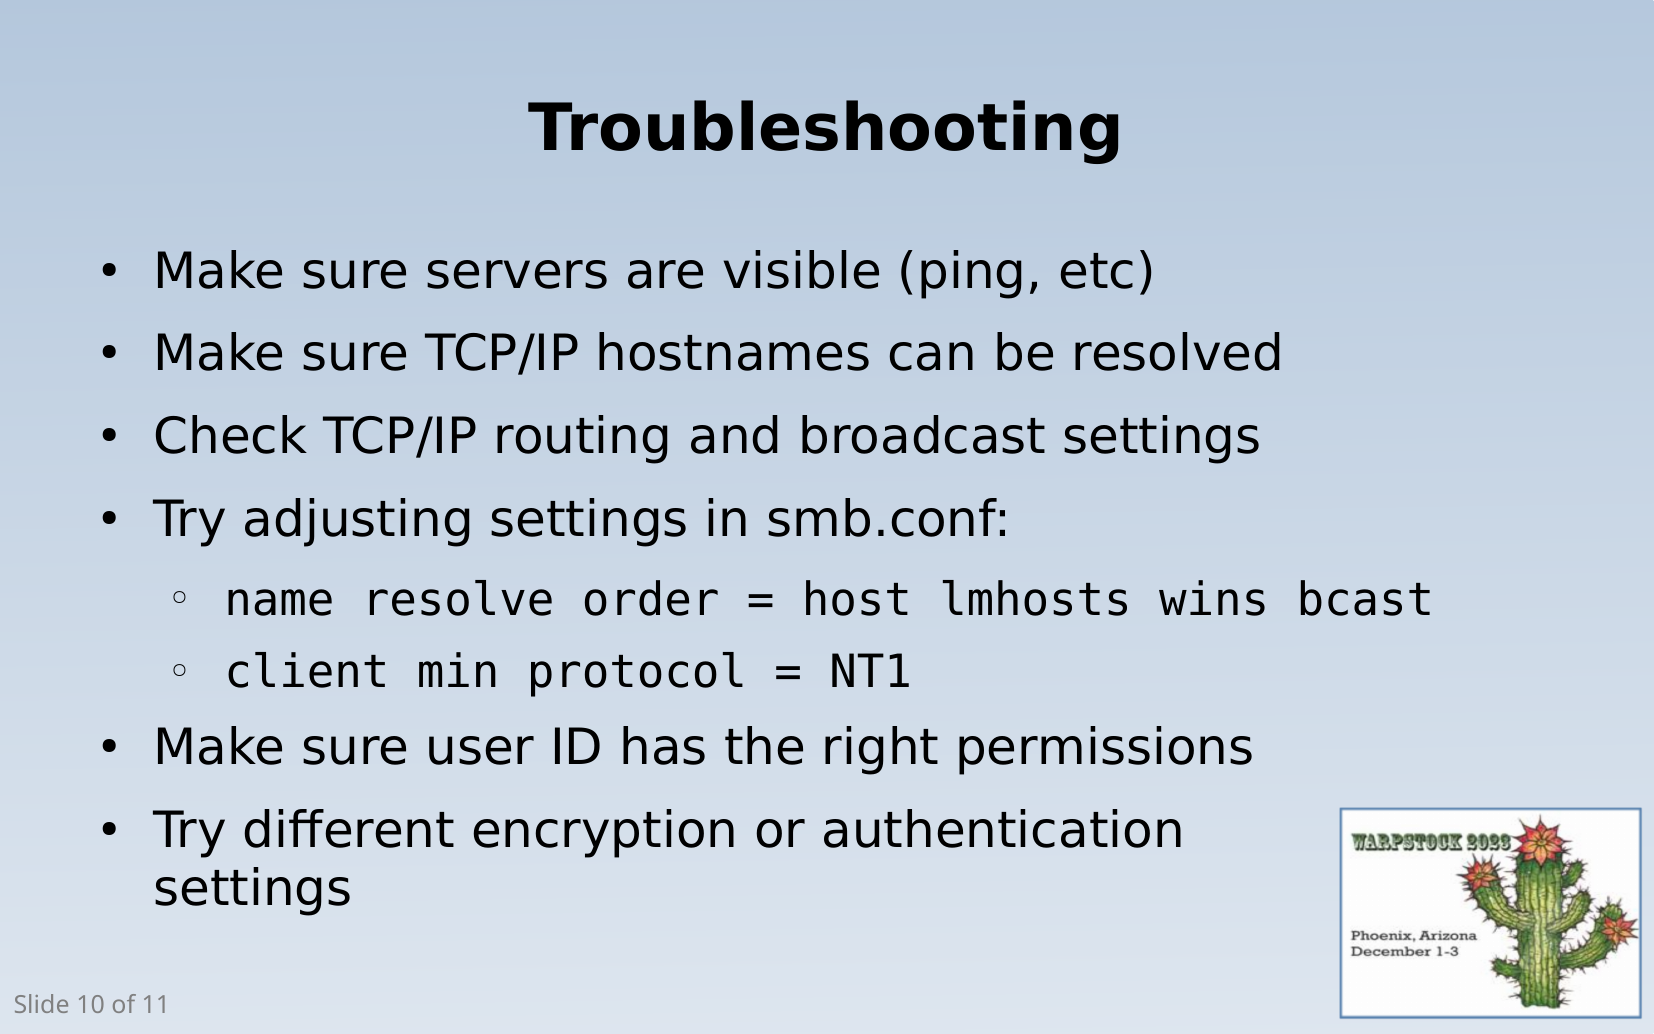

# Troubleshooting
Make sure servers are visible (ping, etc)
Make sure TCP/IP hostnames can be resolved
Check TCP/IP routing and broadcast settings
Try adjusting settings in smb.conf:
name resolve order = host lmhosts wins bcast
client min protocol = NT1
Make sure user ID has the right permissions
Try different encryption or authentication
settings
Slide of <count>